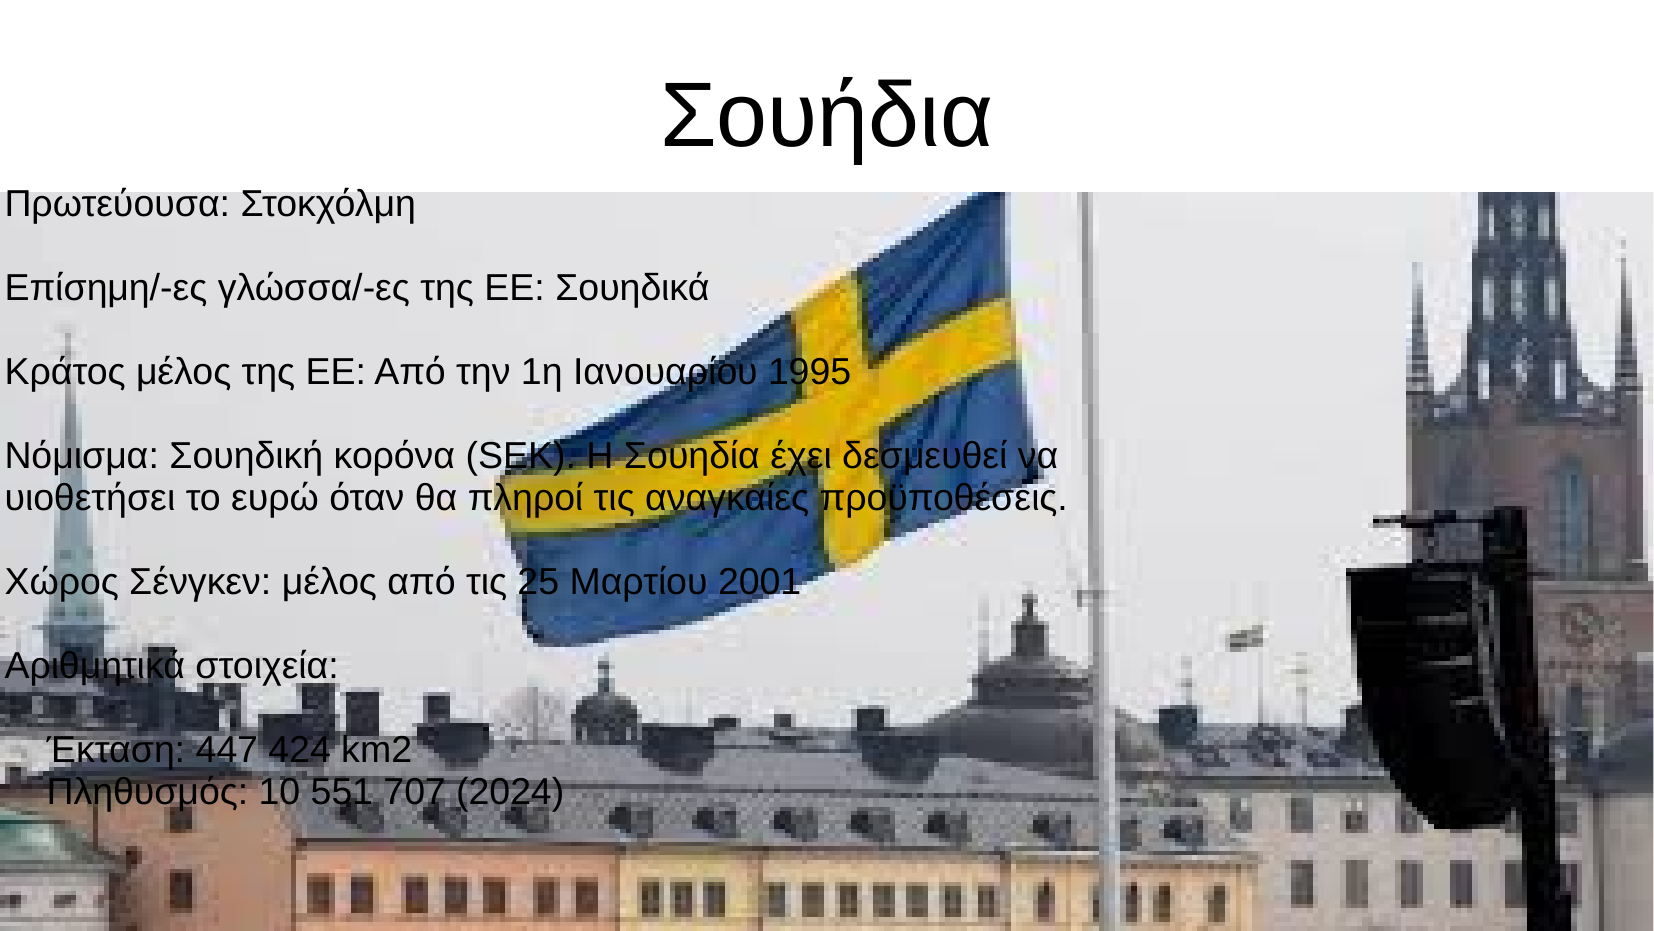

# Σουήδια
Πρωτεύουσα: Στοκχόλμη
Επίσημη/-ες γλώσσα/-ες της ΕΕ: Σουηδικά
Κράτος μέλος της ΕΕ: Από την 1η Ιανουαρίου 1995
Νόμισμα: Σουηδική κορόνα (SEK). Η Σουηδία έχει δεσμευθεί να υιοθετήσει το ευρώ όταν θα πληροί τις αναγκαίες προϋποθέσεις.
Χώρος Σένγκεν: μέλος από τις 25 Μαρτίου 2001
Αριθμητικά στοιχεία:
 Έκταση: 447 424 km2
 Πληθυσμός: 10 551 707 (2024)